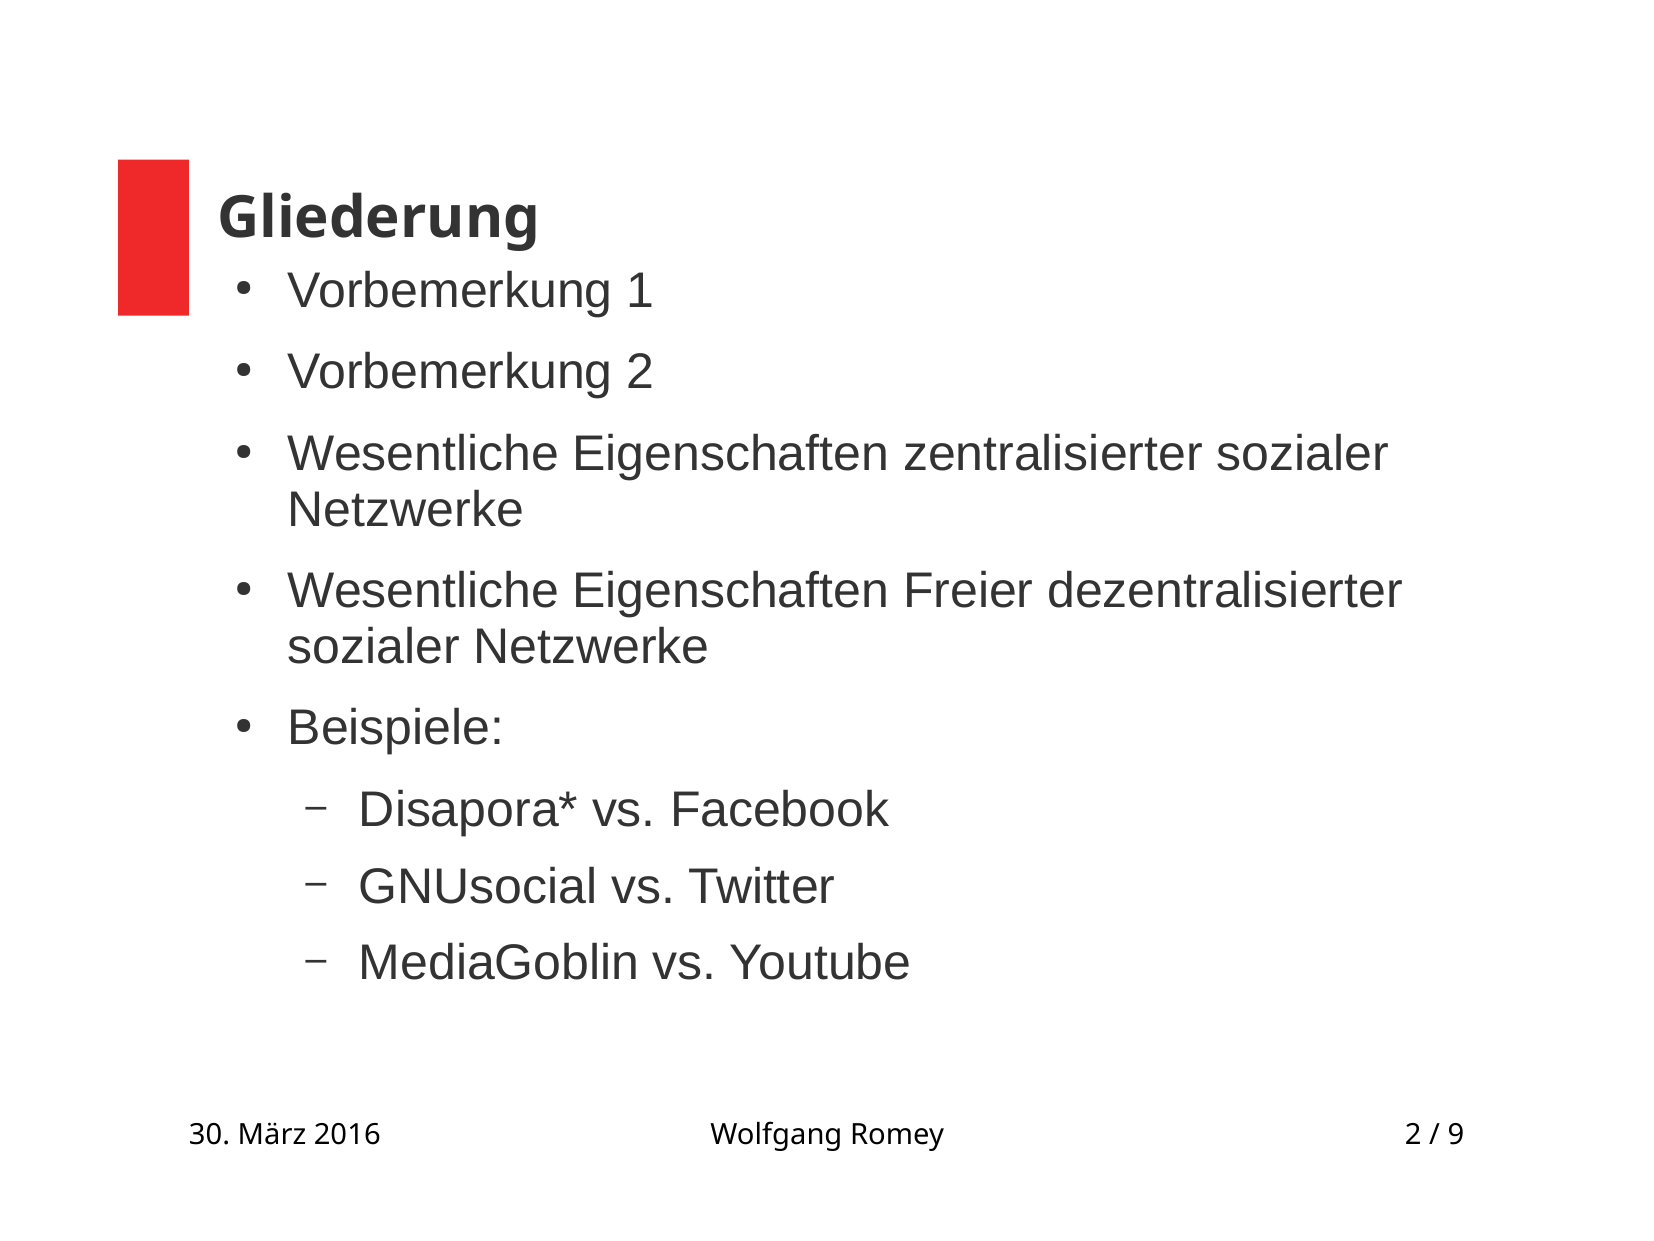

# Gliederung
Vorbemerkung 1
Vorbemerkung 2
Wesentliche Eigenschaften zentralisierter sozialer Netzwerke
Wesentliche Eigenschaften Freier dezentralisierter sozialer Netzwerke
Beispiele:
Disapora* vs. Facebook
GNUsocial vs. Twitter
MediaGoblin vs. Youtube
30. März 2016
Wolfgang Romey
2